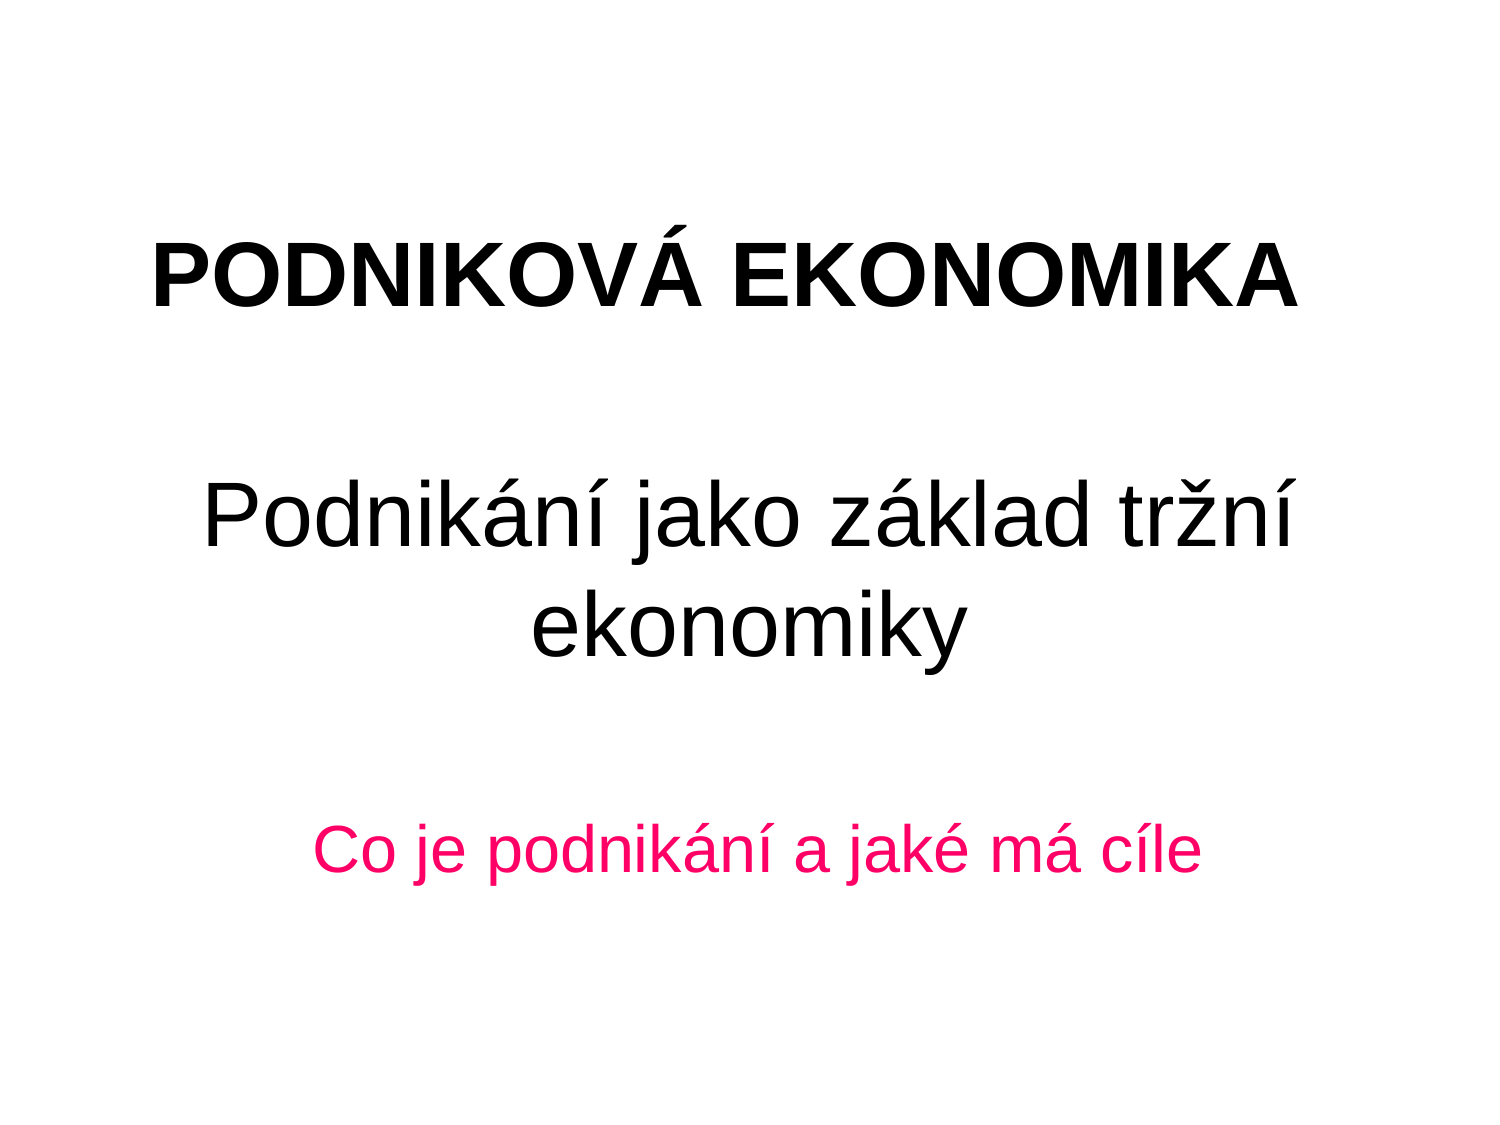

# PODNIKOVÁ EKONOMIKA
Podnikání jako základ tržní ekonomiky
Co je podnikání a jaké má cíle